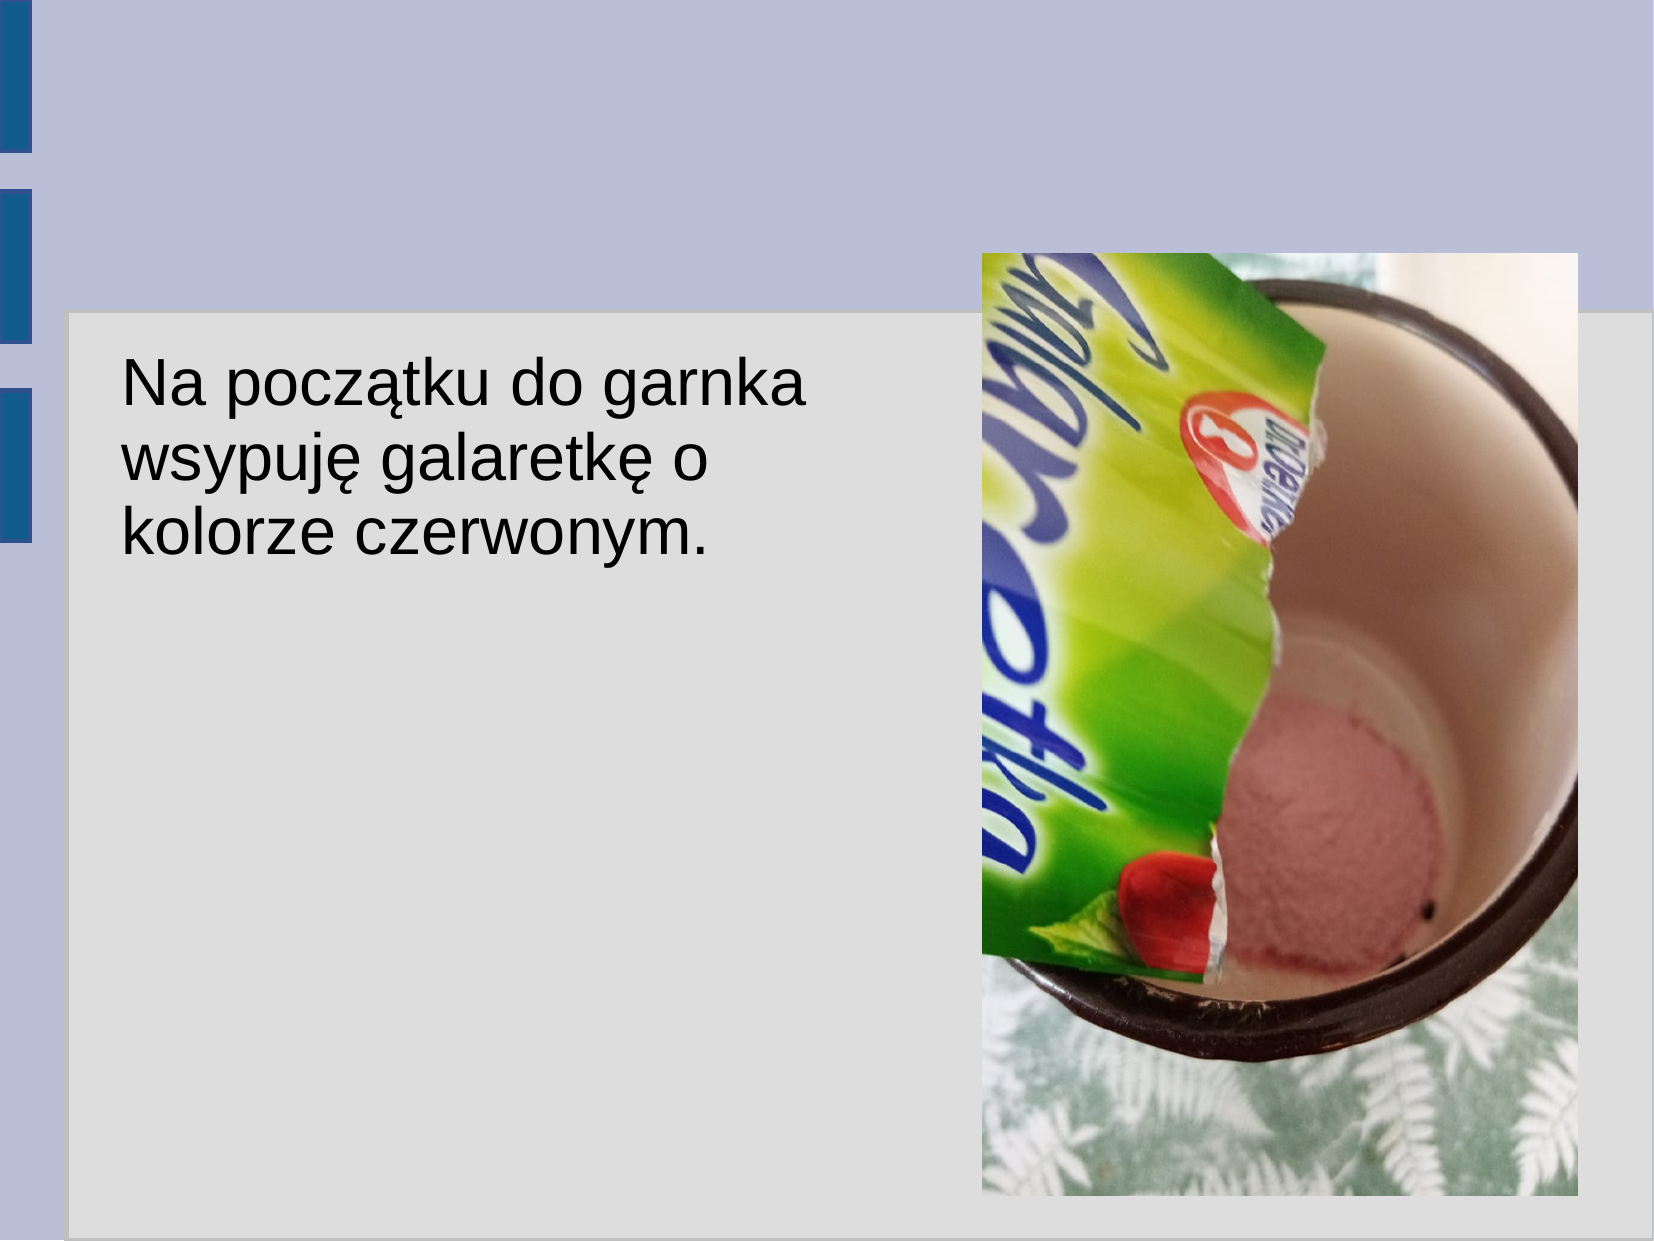

# Na początku do garnka
wsypuję galaretkę o
kolorze czerwonym.